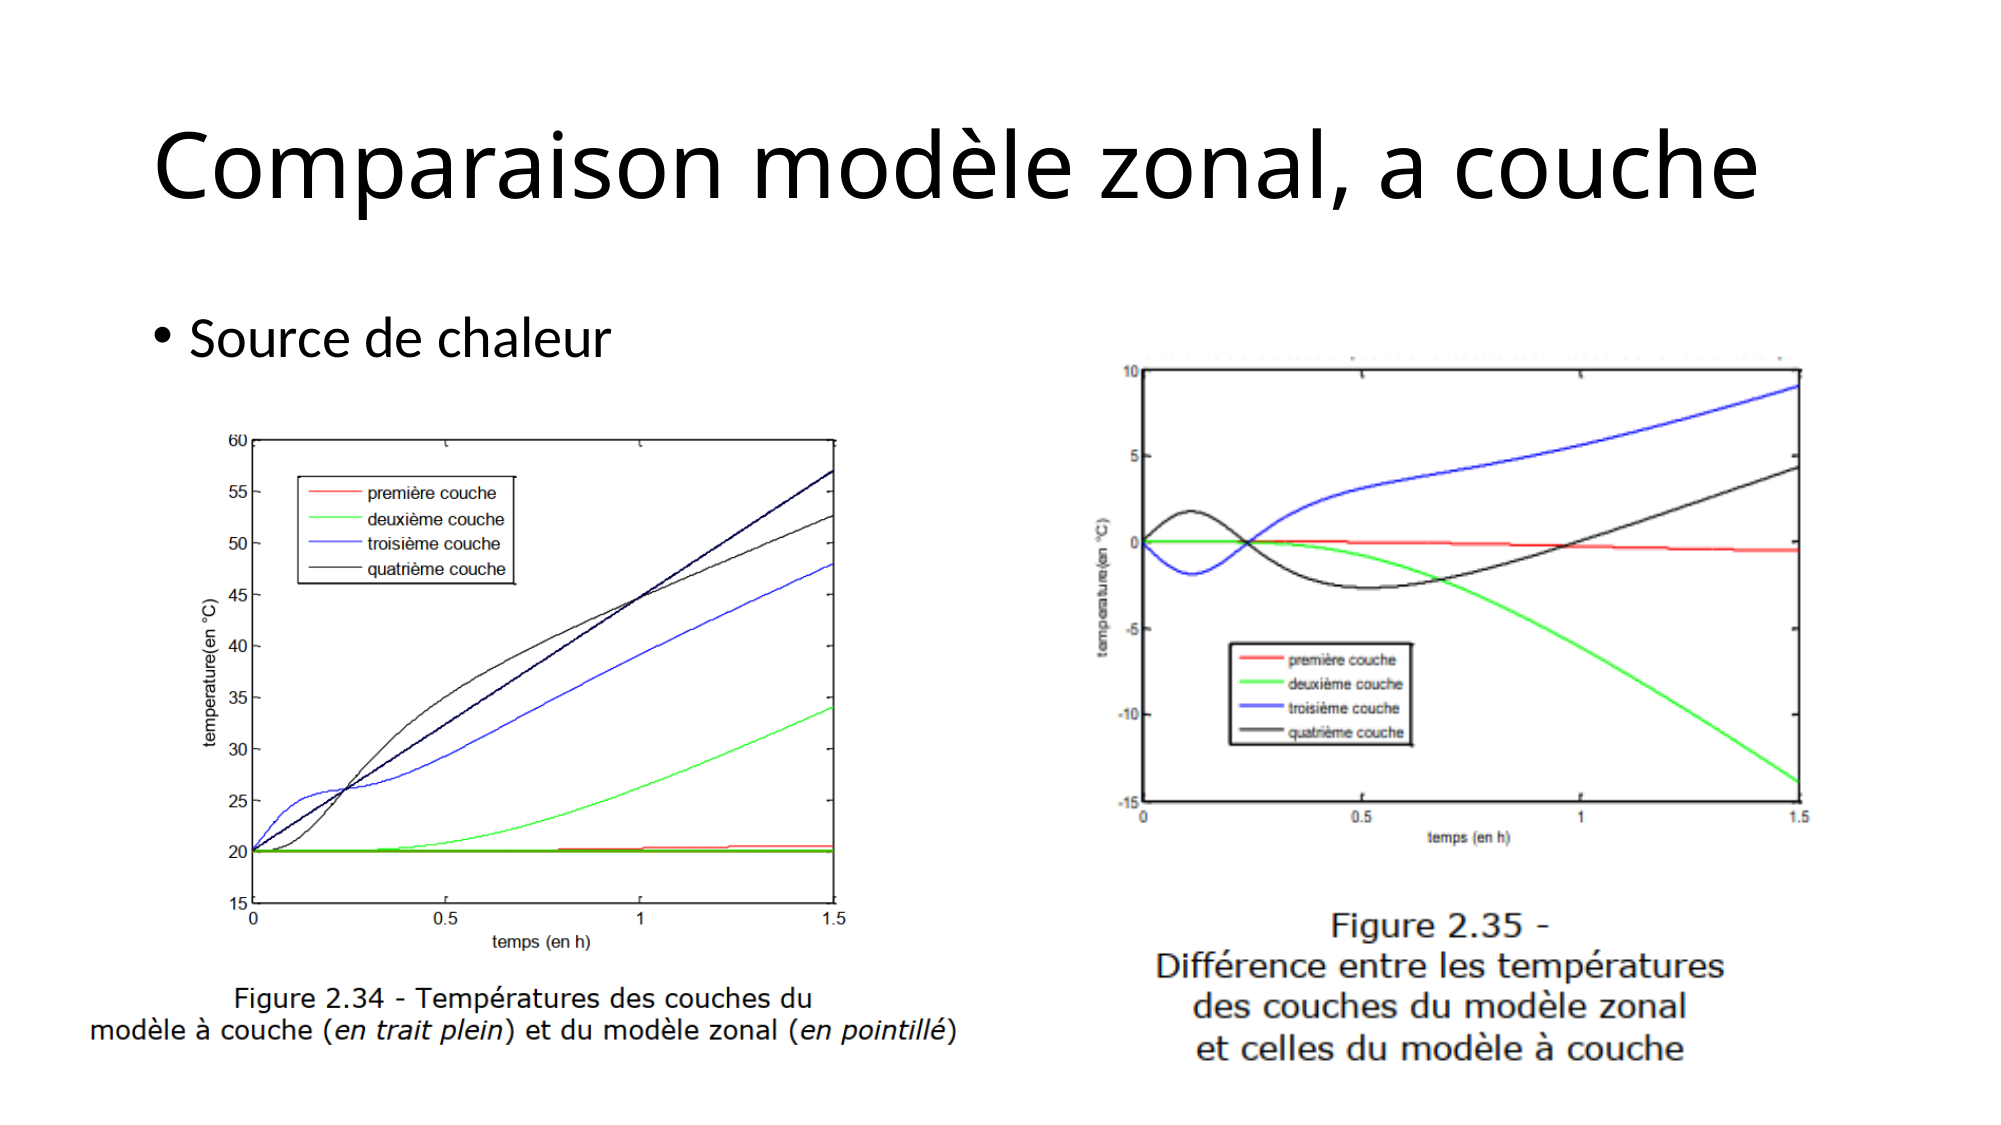

# Comparaison modèle zonal, a couche
Source de chaleur